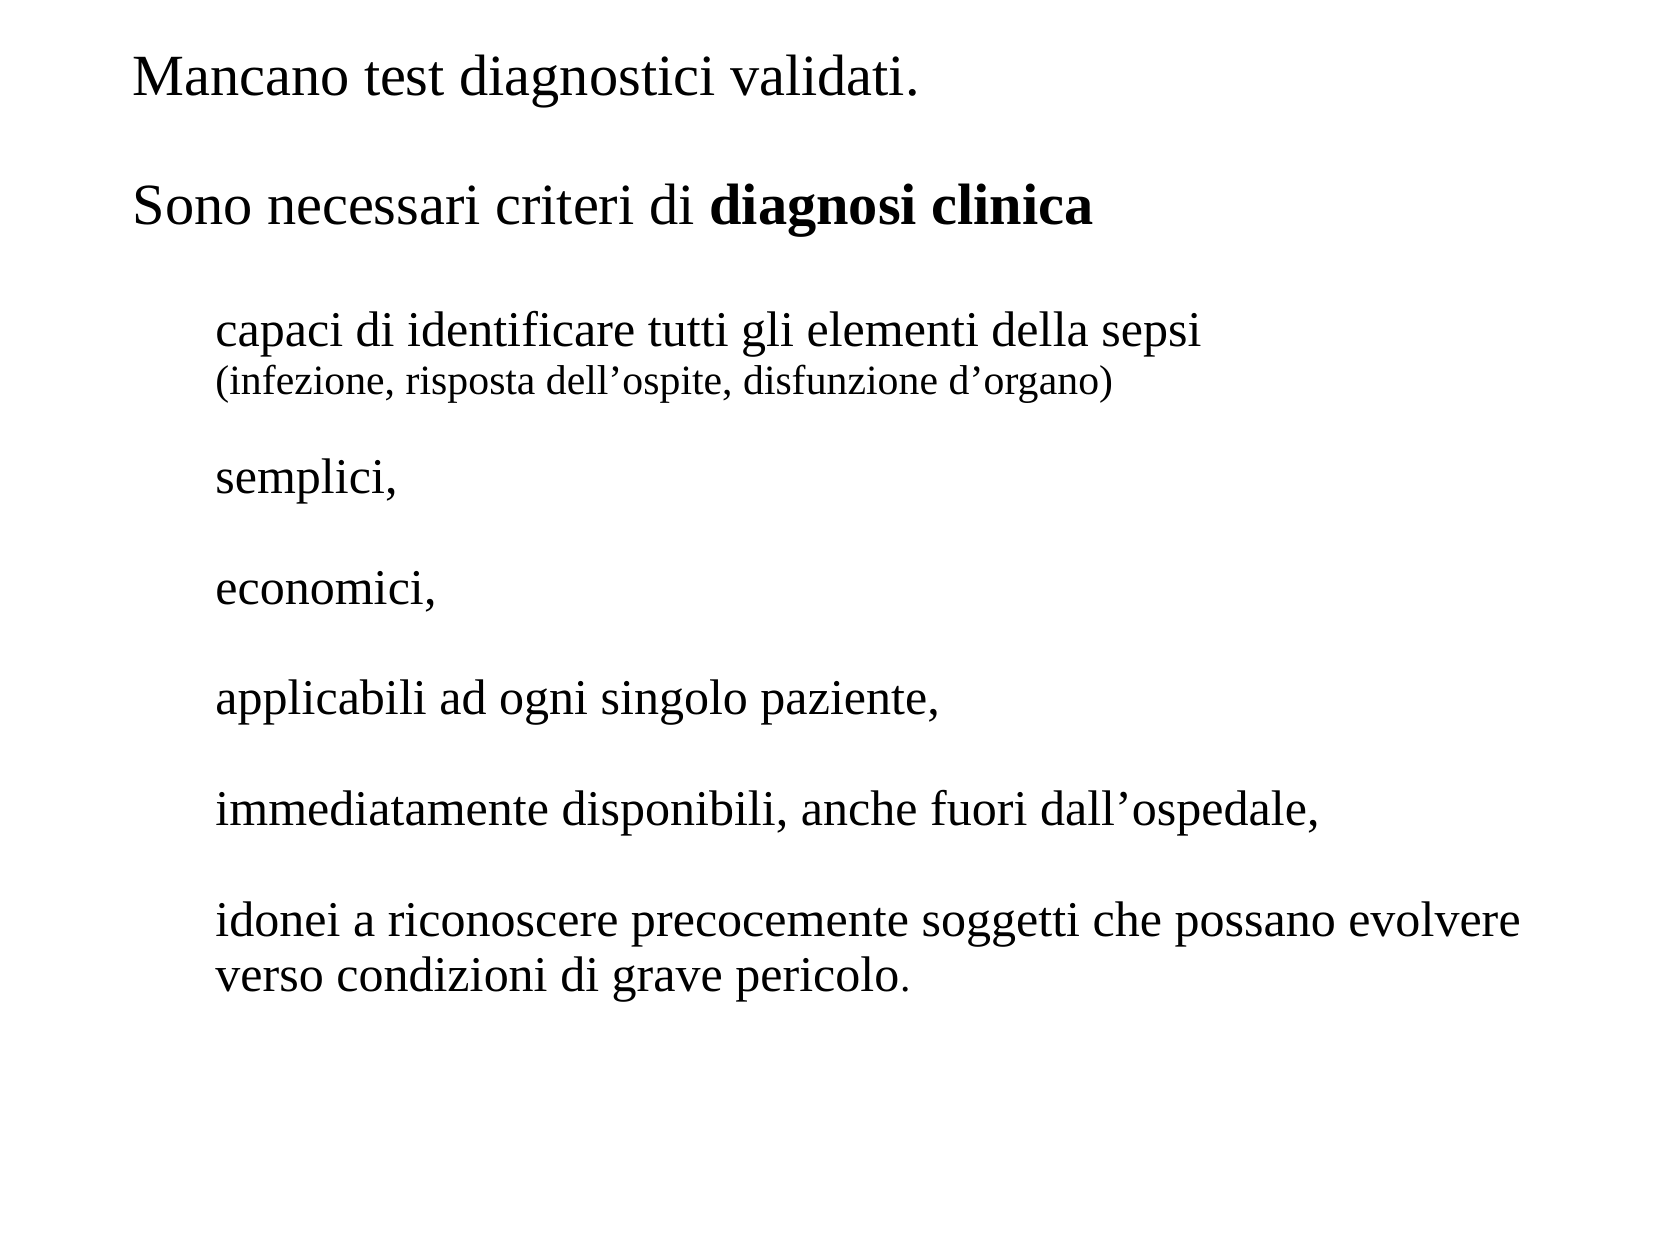

Mancano test diagnostici validati.
Sono necessari criteri di diagnosi clinica
capaci di identificare tutti gli elementi della sepsi
(infezione, risposta dell’ospite, disfunzione d’organo)
semplici,
economici,
applicabili ad ogni singolo paziente,
immediatamente disponibili, anche fuori dall’ospedale,
idonei a riconoscere precocemente soggetti che possano evolvere verso condizioni di grave pericolo.